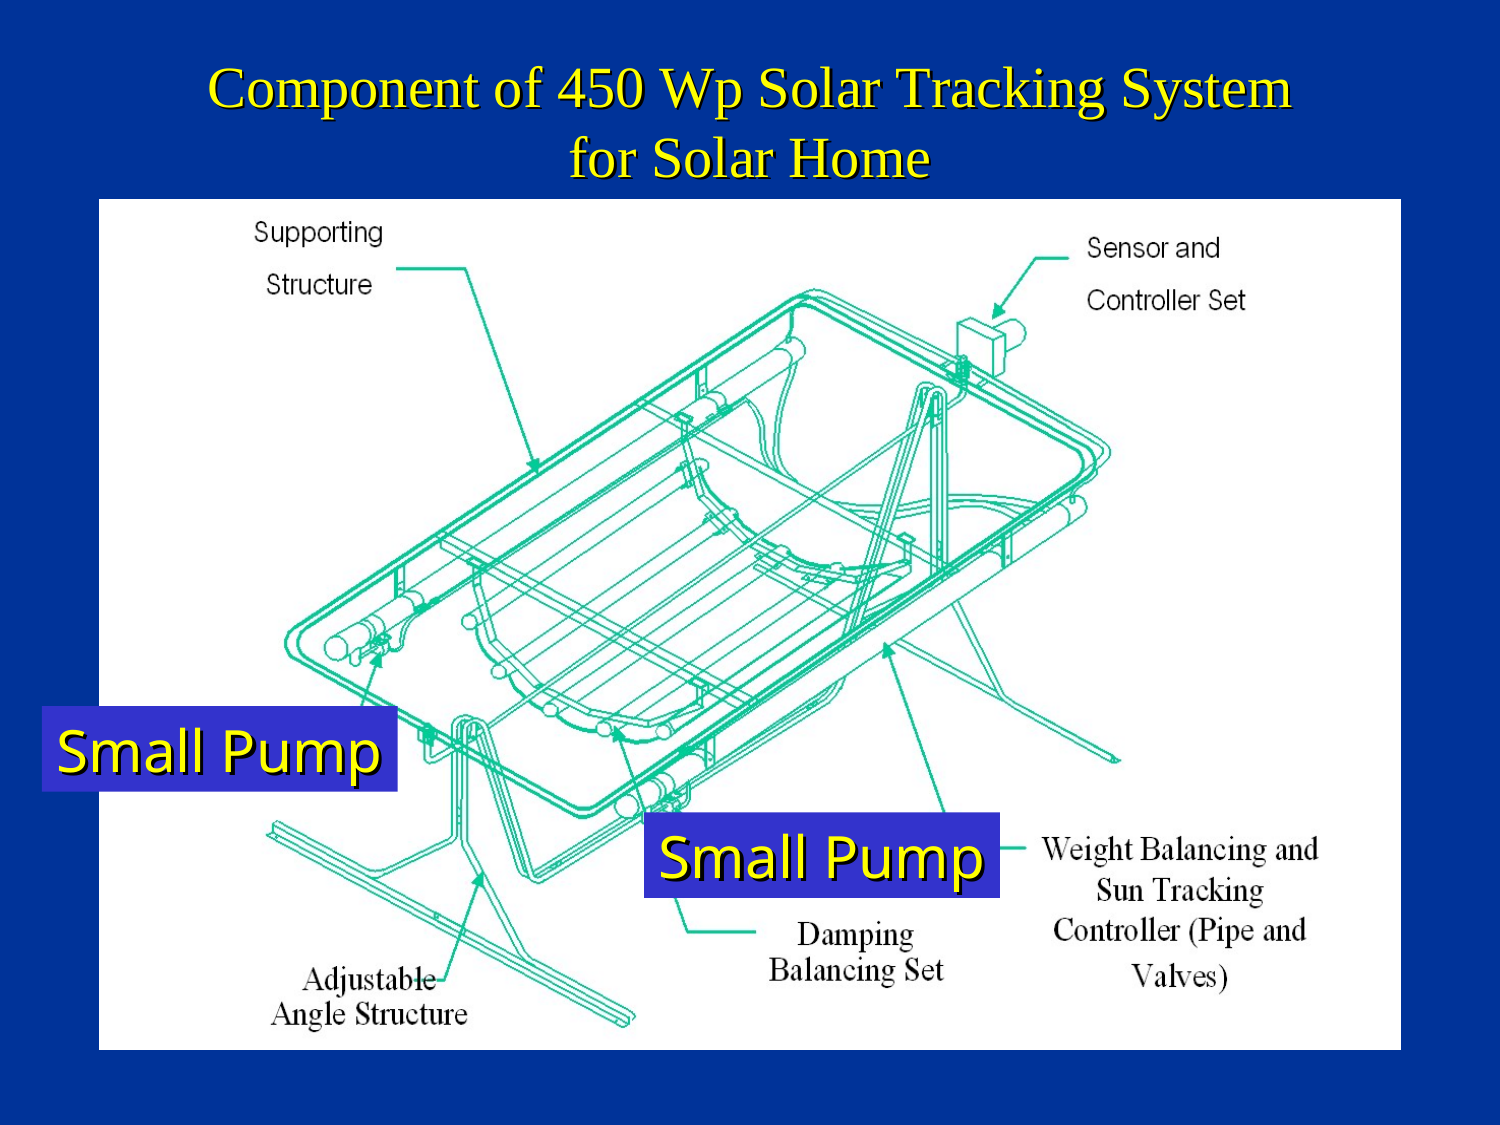

# Component of 450 Wp Solar Tracking System for Solar Home
Small Pump
Small Pump